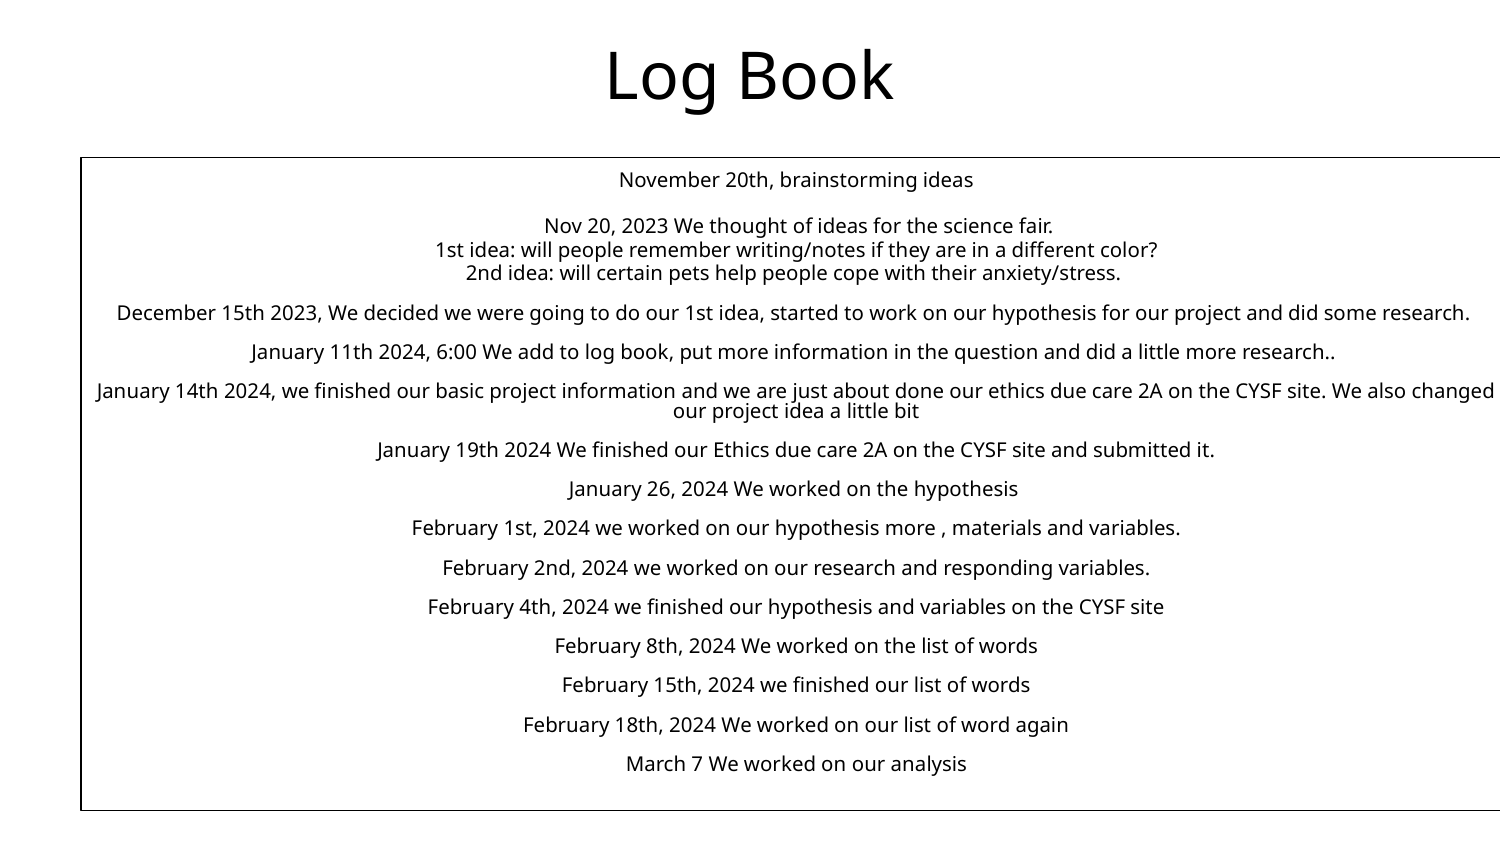

# Log Book
November 20th, brainstorming ideas
 Nov 20, 2023 We thought of ideas for the science fair.
1st idea: will people remember writing/notes if they are in a different color?
2nd idea: will certain pets help people cope with their anxiety/stress.
December 15th 2023, We decided we were going to do our 1st idea, started to work on our hypothesis for our project and did some research.
January 11th 2024, 6:00 We add to log book, put more information in the question and did a little more research..
January 14th 2024, we finished our basic project information and we are just about done our ethics due care 2A on the CYSF site. We also changed our project idea a little bit
January 19th 2024 We finished our Ethics due care 2A on the CYSF site and submitted it.
January 26, 2024 We worked on the hypothesis
February 1st, 2024 we worked on our hypothesis more , materials and variables.
February 2nd, 2024 we worked on our research and responding variables.
February 4th, 2024 we finished our hypothesis and variables on the CYSF site
February 8th, 2024 We worked on the list of words
February 15th, 2024 we finished our list of words
February 18th, 2024 We worked on our list of word again
March 7 We worked on our analysis